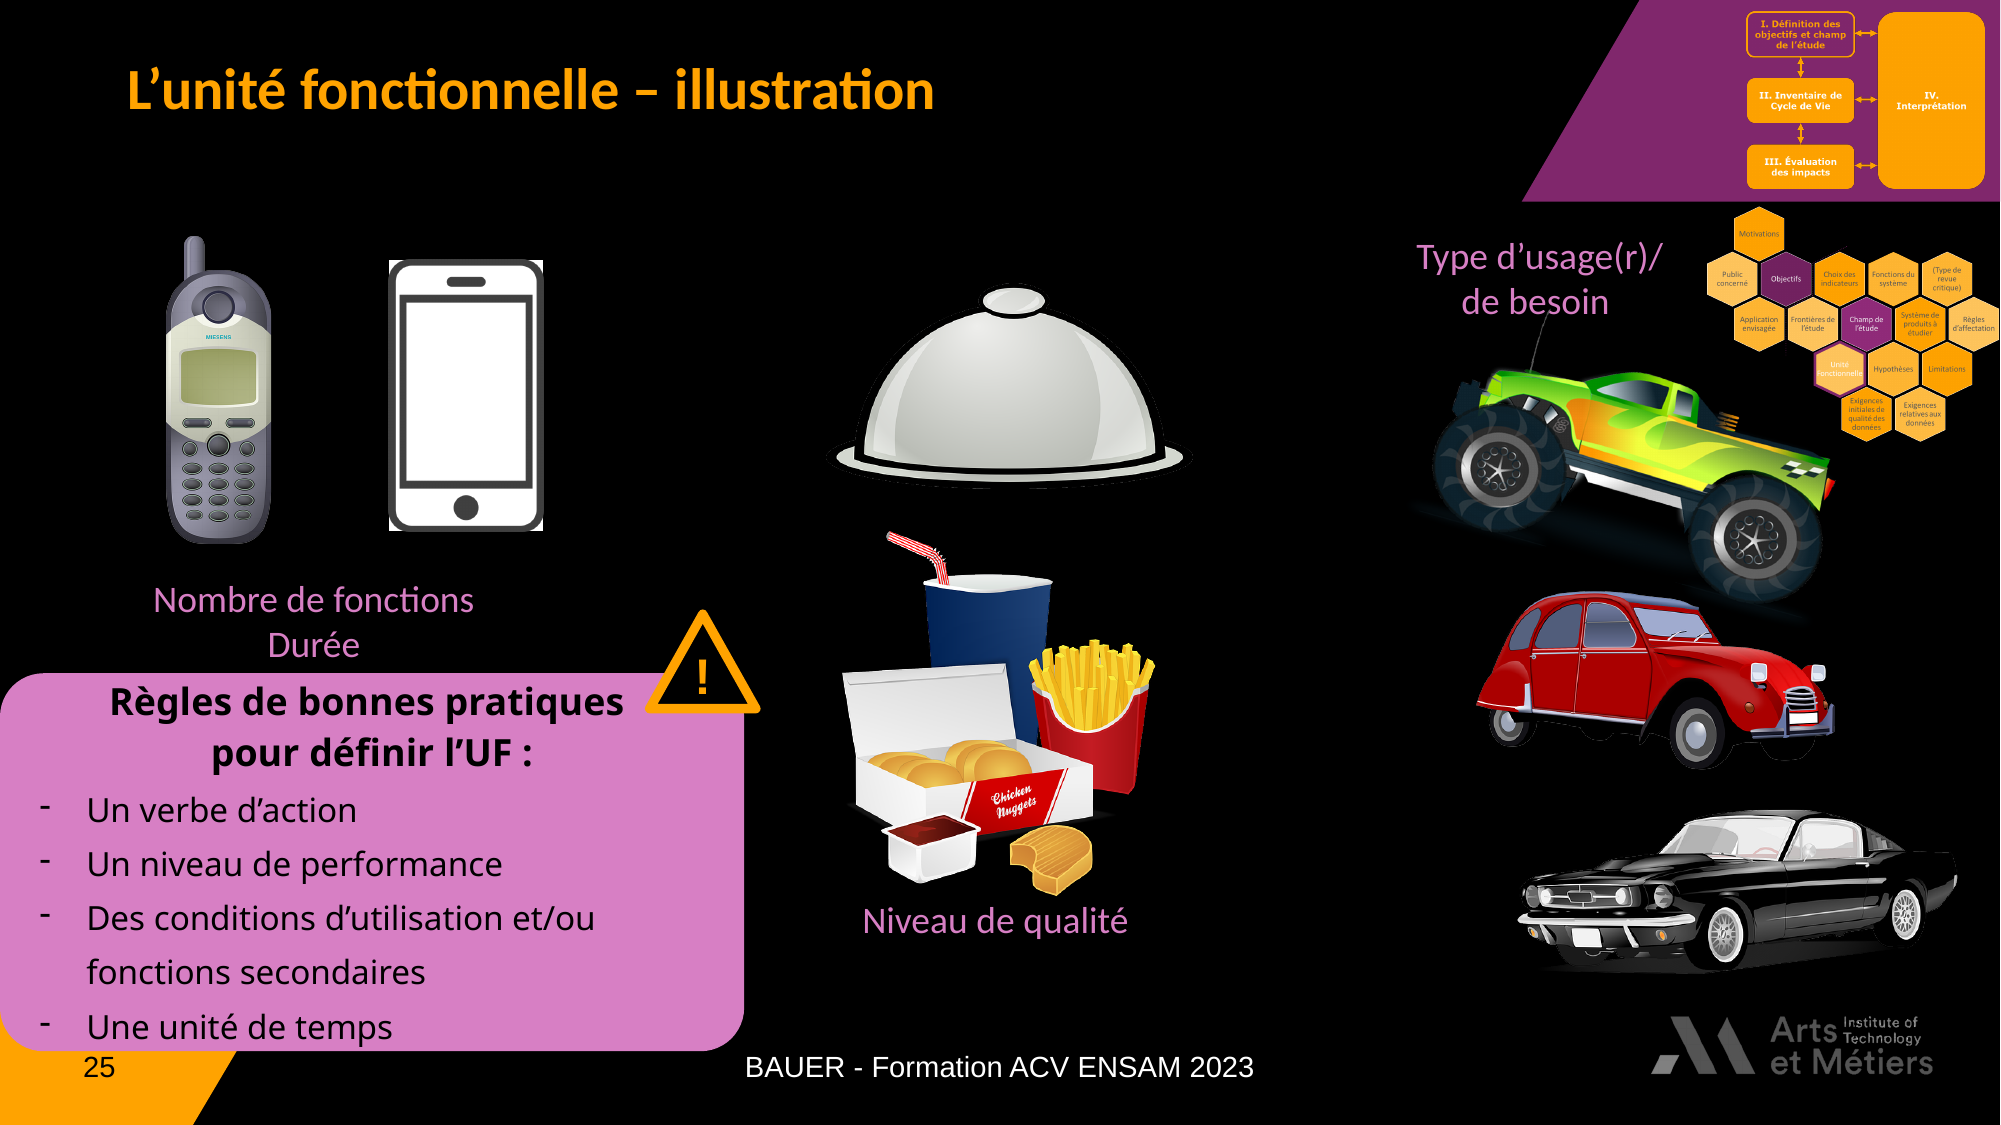

# L’unité fonctionnelle – illustration
Type d’usage(r)/
de besoin
Nombre de fonctions
Durée
!
Règles de bonnes pratiques
pour définir l’UF :
Un verbe d’action
Un niveau de performance
Des conditions d’utilisation et/ou
fonctions secondaires
Une unité de temps
Niveau de qualité